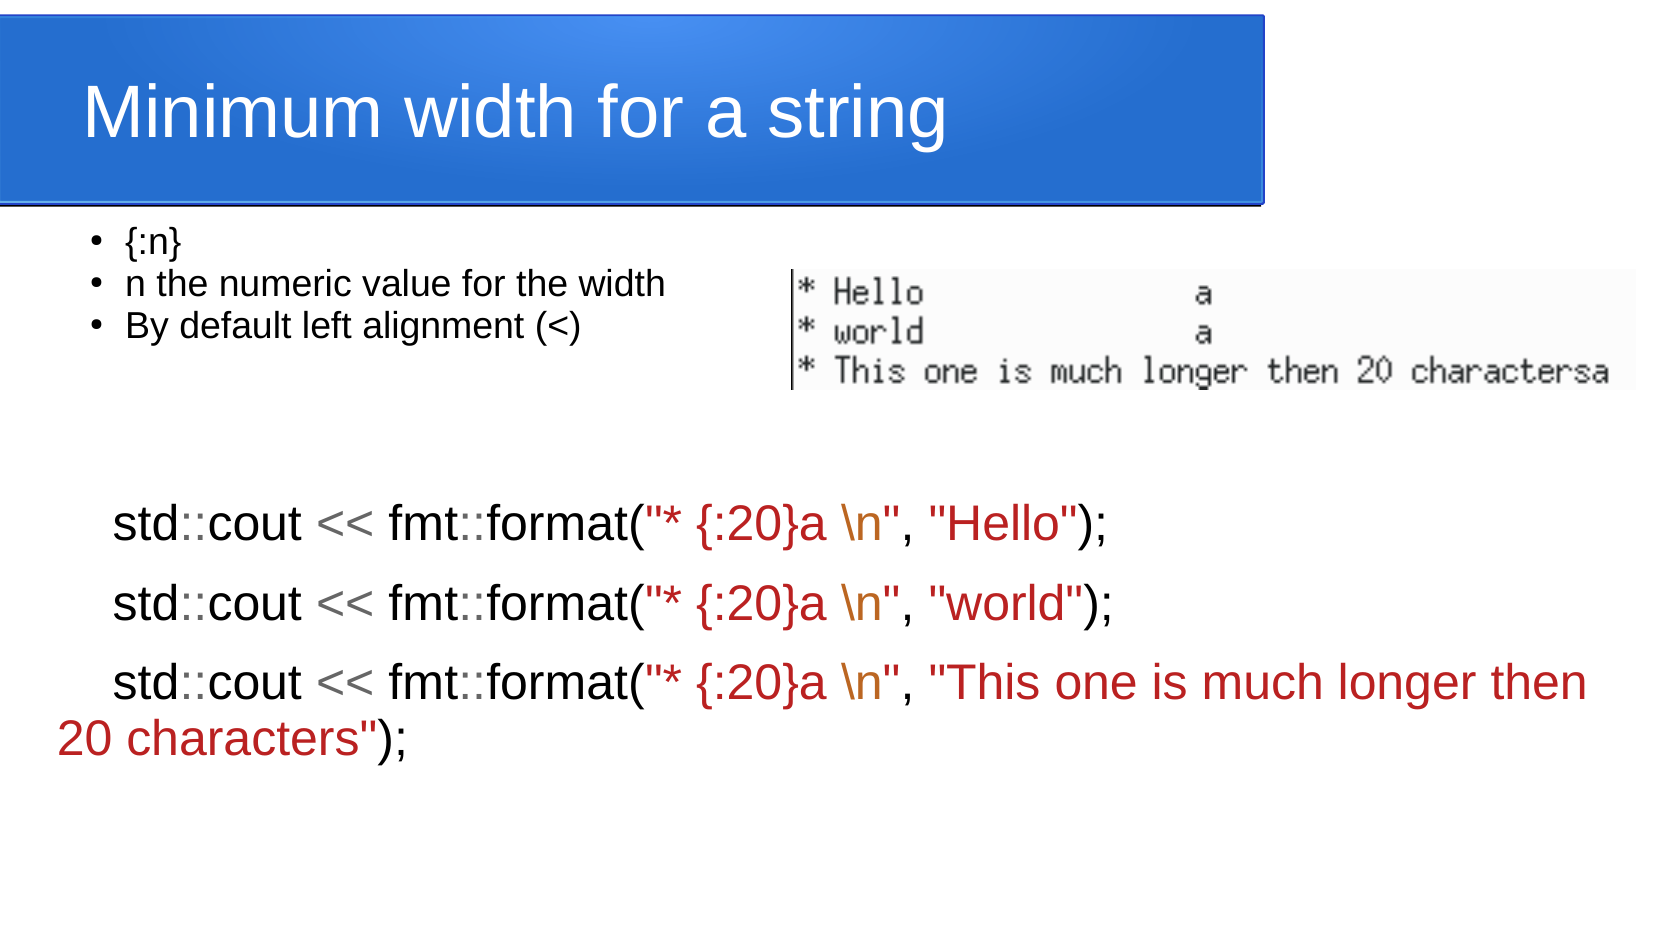

# Minimum width for a string
{:n}
n the numeric value for the width
By default left alignment (<)
 std::cout << fmt::format("* {:20}a \n", "Hello");
 std::cout << fmt::format("* {:20}a \n", "world");
 std::cout << fmt::format("* {:20}a \n", "This one is much longer then 20 characters");